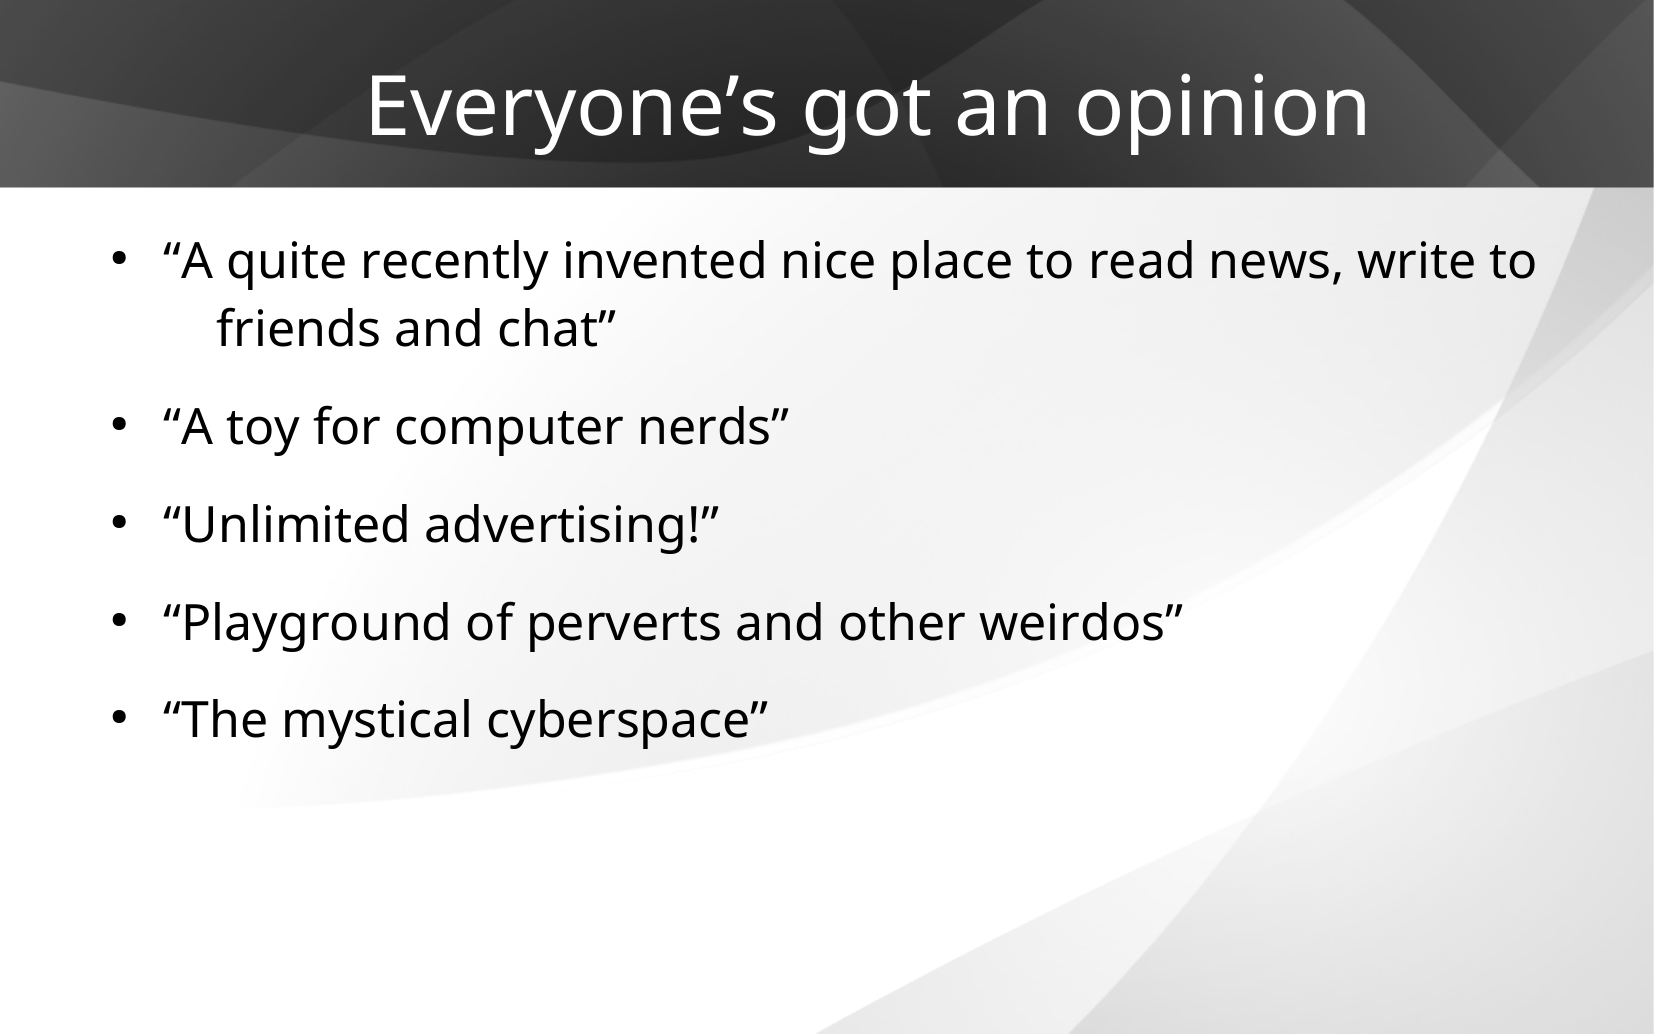

# Everyone’s got an opinion
“A quite recently invented nice place to read news, write to friends and chat”
“A toy for computer nerds”
“Unlimited advertising!”
“Playground of perverts and other weirdos”
“The mystical cyberspace”